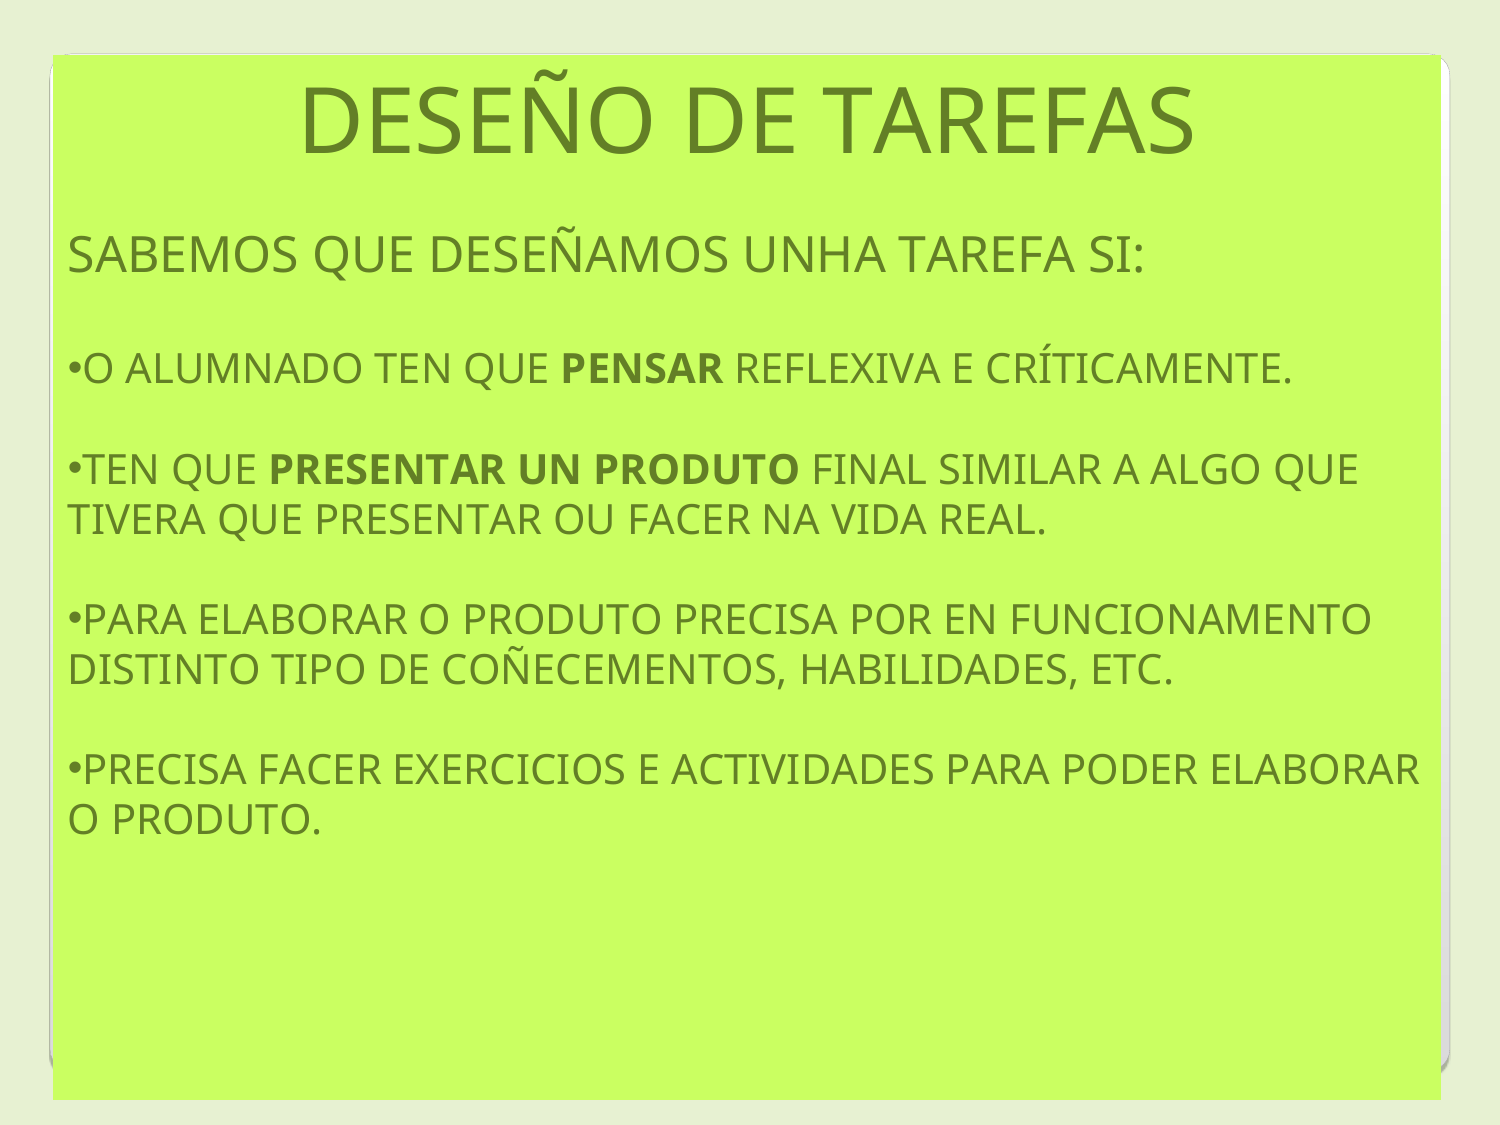

| DESEÑO DE TAREFAS SABEMOS QUE DESEÑAMOS UNHA TAREFA SI: O ALUMNADO TEN QUE PENSAR REFLEXIVA E CRÍTICAMENTE. TEN QUE PRESENTAR UN PRODUTO FINAL SIMILAR A ALGO QUE TIVERA QUE PRESENTAR OU FACER NA VIDA REAL. PARA ELABORAR O PRODUTO PRECISA POR EN FUNCIONAMENTO DISTINTO TIPO DE COÑECEMENTOS, HABILIDADES, ETC. PRECISA FACER EXERCICIOS E ACTIVIDADES PARA PODER ELABORAR O PRODUTO. |
| --- |